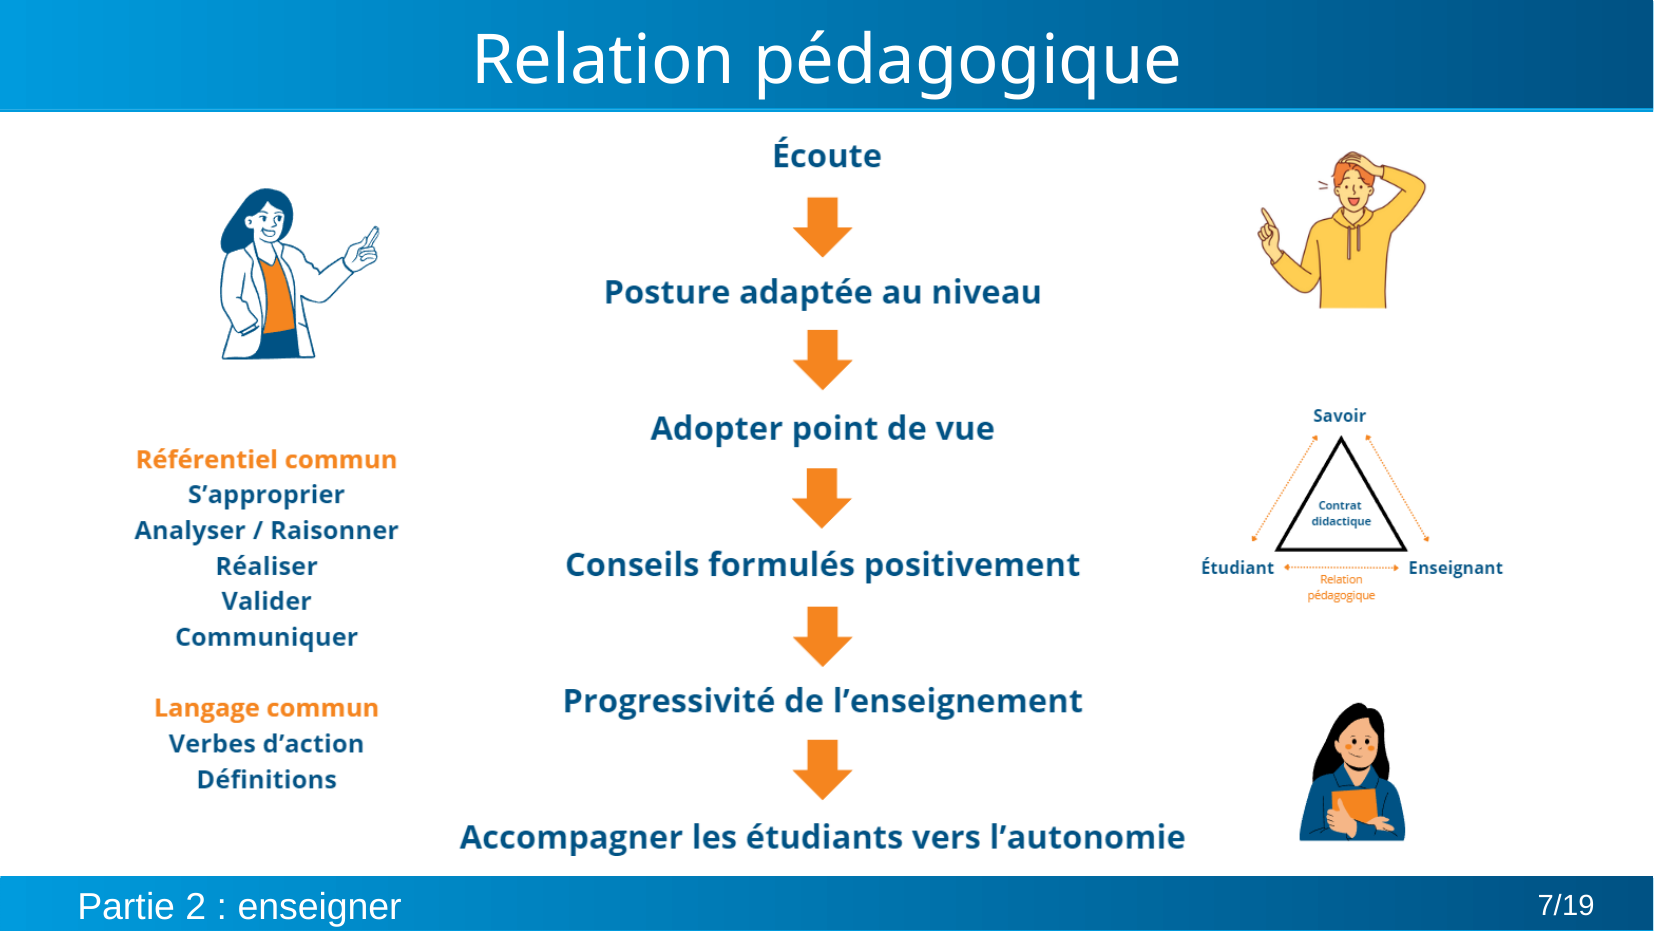

# Relation pédagogique
Partie 2 : enseigner
7